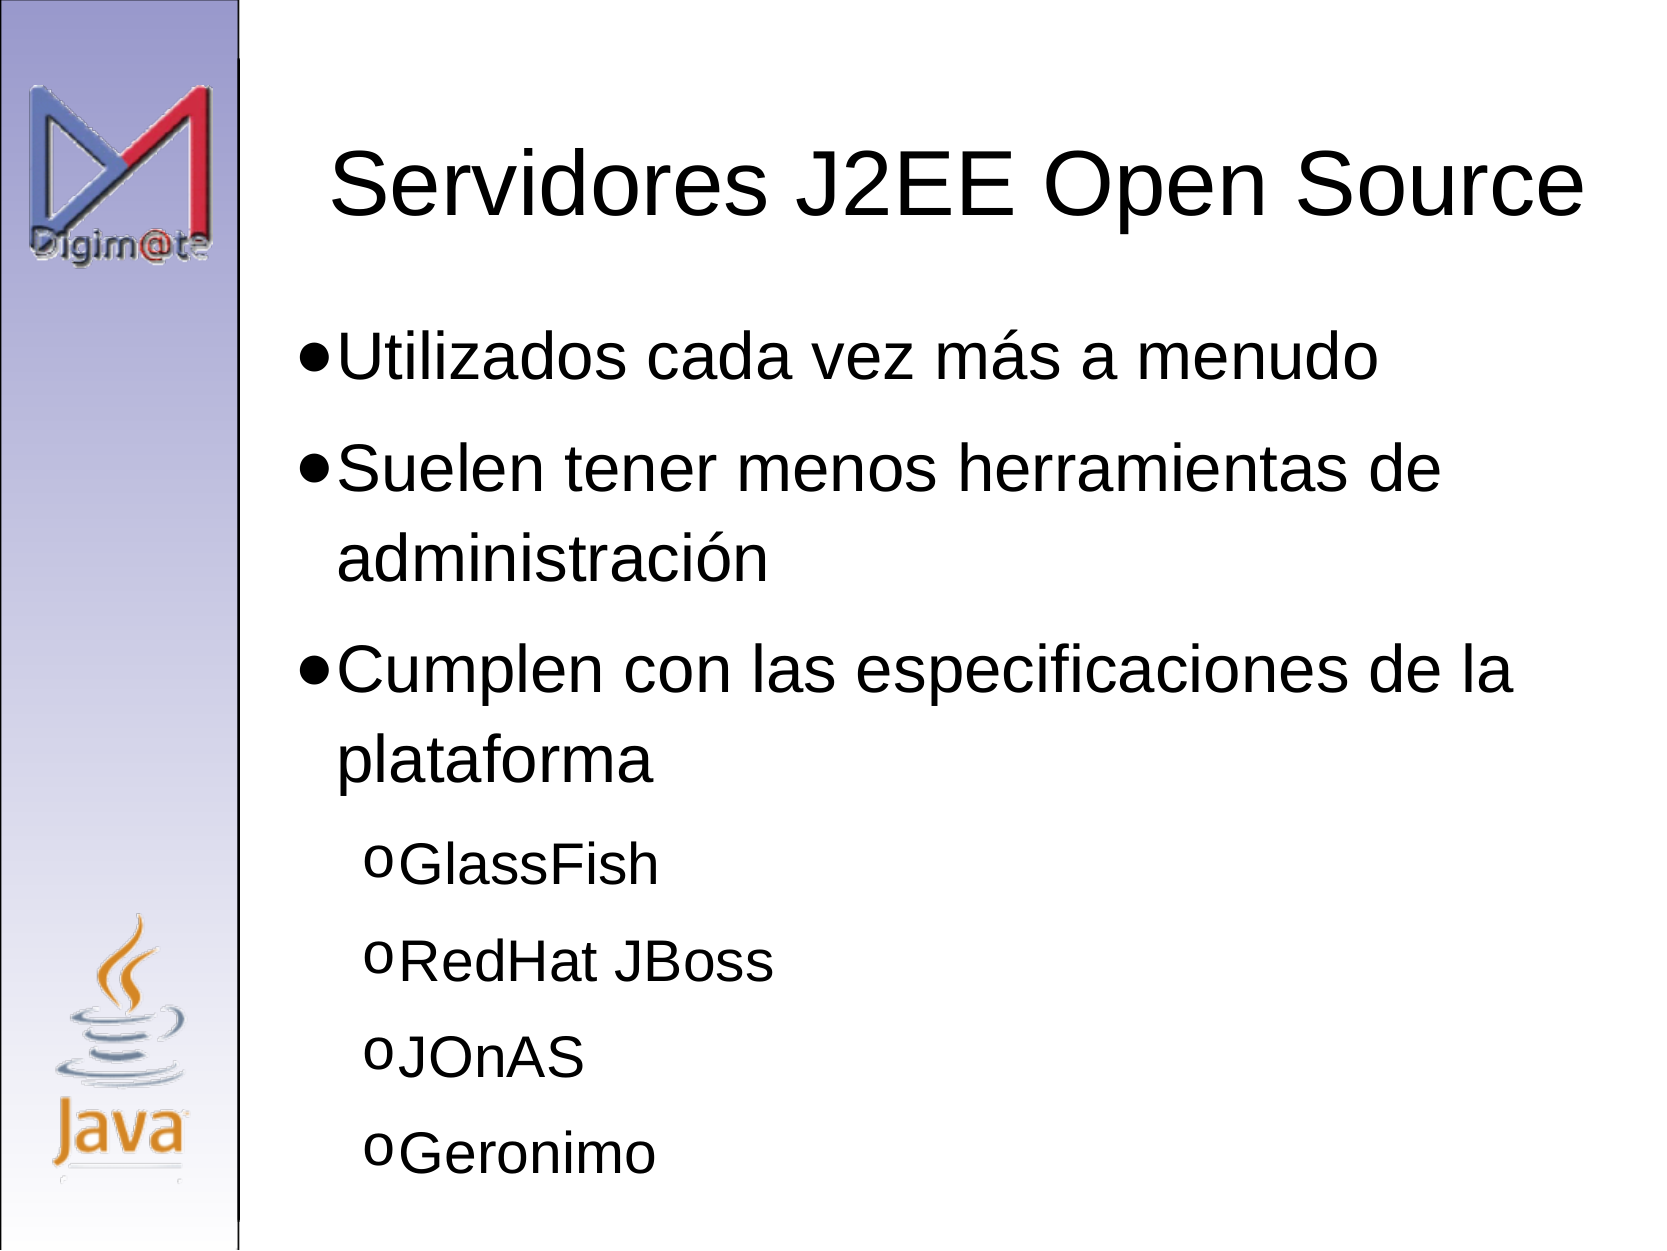

# Servidores J2EE Open Source
Utilizados cada vez más a menudo
Suelen tener menos herramientas de administración
Cumplen con las especificaciones de la plataforma
GlassFish
RedHat JBoss
JOnAS
Geronimo